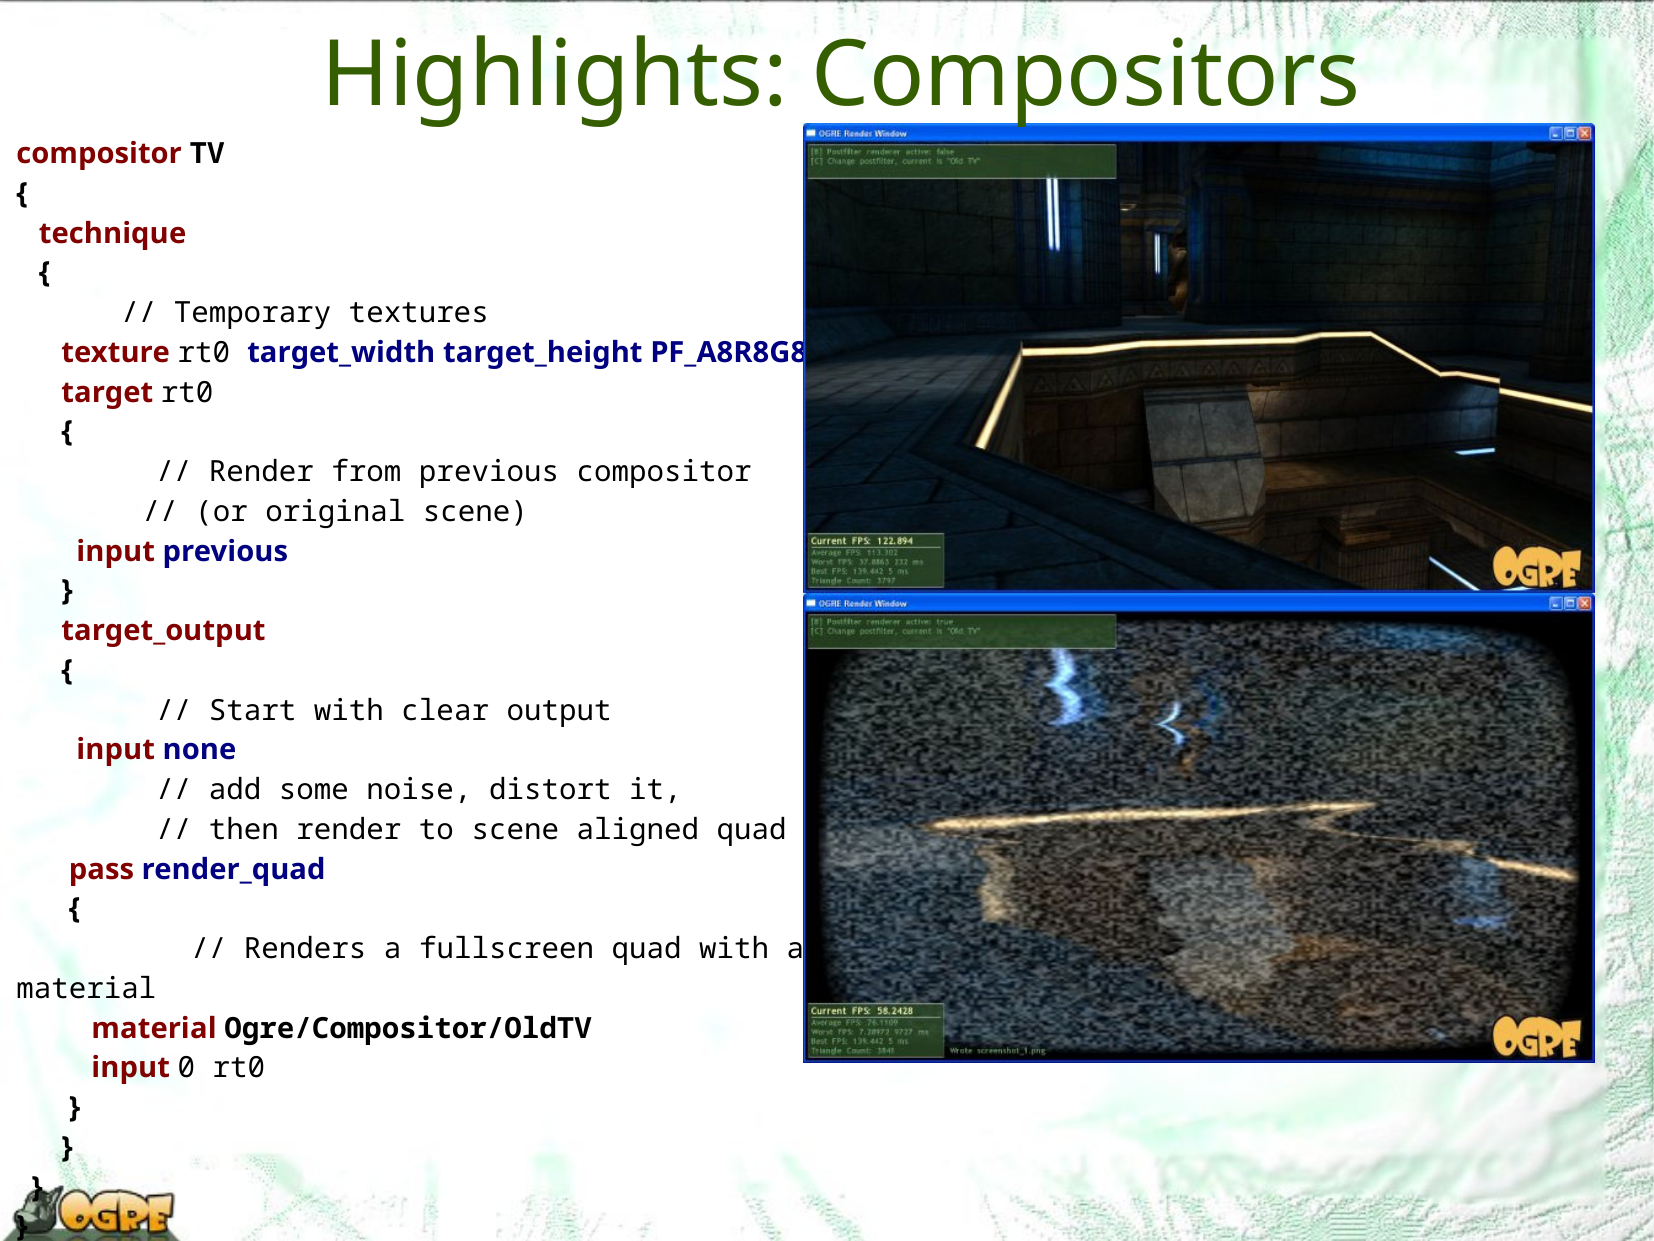

Highlights: Compositors
compositor TV
{
 technique
 {
 // Temporary textures
 texture rt0 target_width target_height PF_A8R8G8B8
 target rt0
 {
 // Render from previous compositor
	 // (or original scene)
 input previous
 }
 target_output
 {
 // Start with clear output
 input none
 // add some noise, distort it,
 // then render to scene aligned quad
 pass render_quad
 {
 // Renders a fullscreen quad with a material
 material Ogre/Compositor/OldTV
 input 0 rt0
 }
 }
 }
}